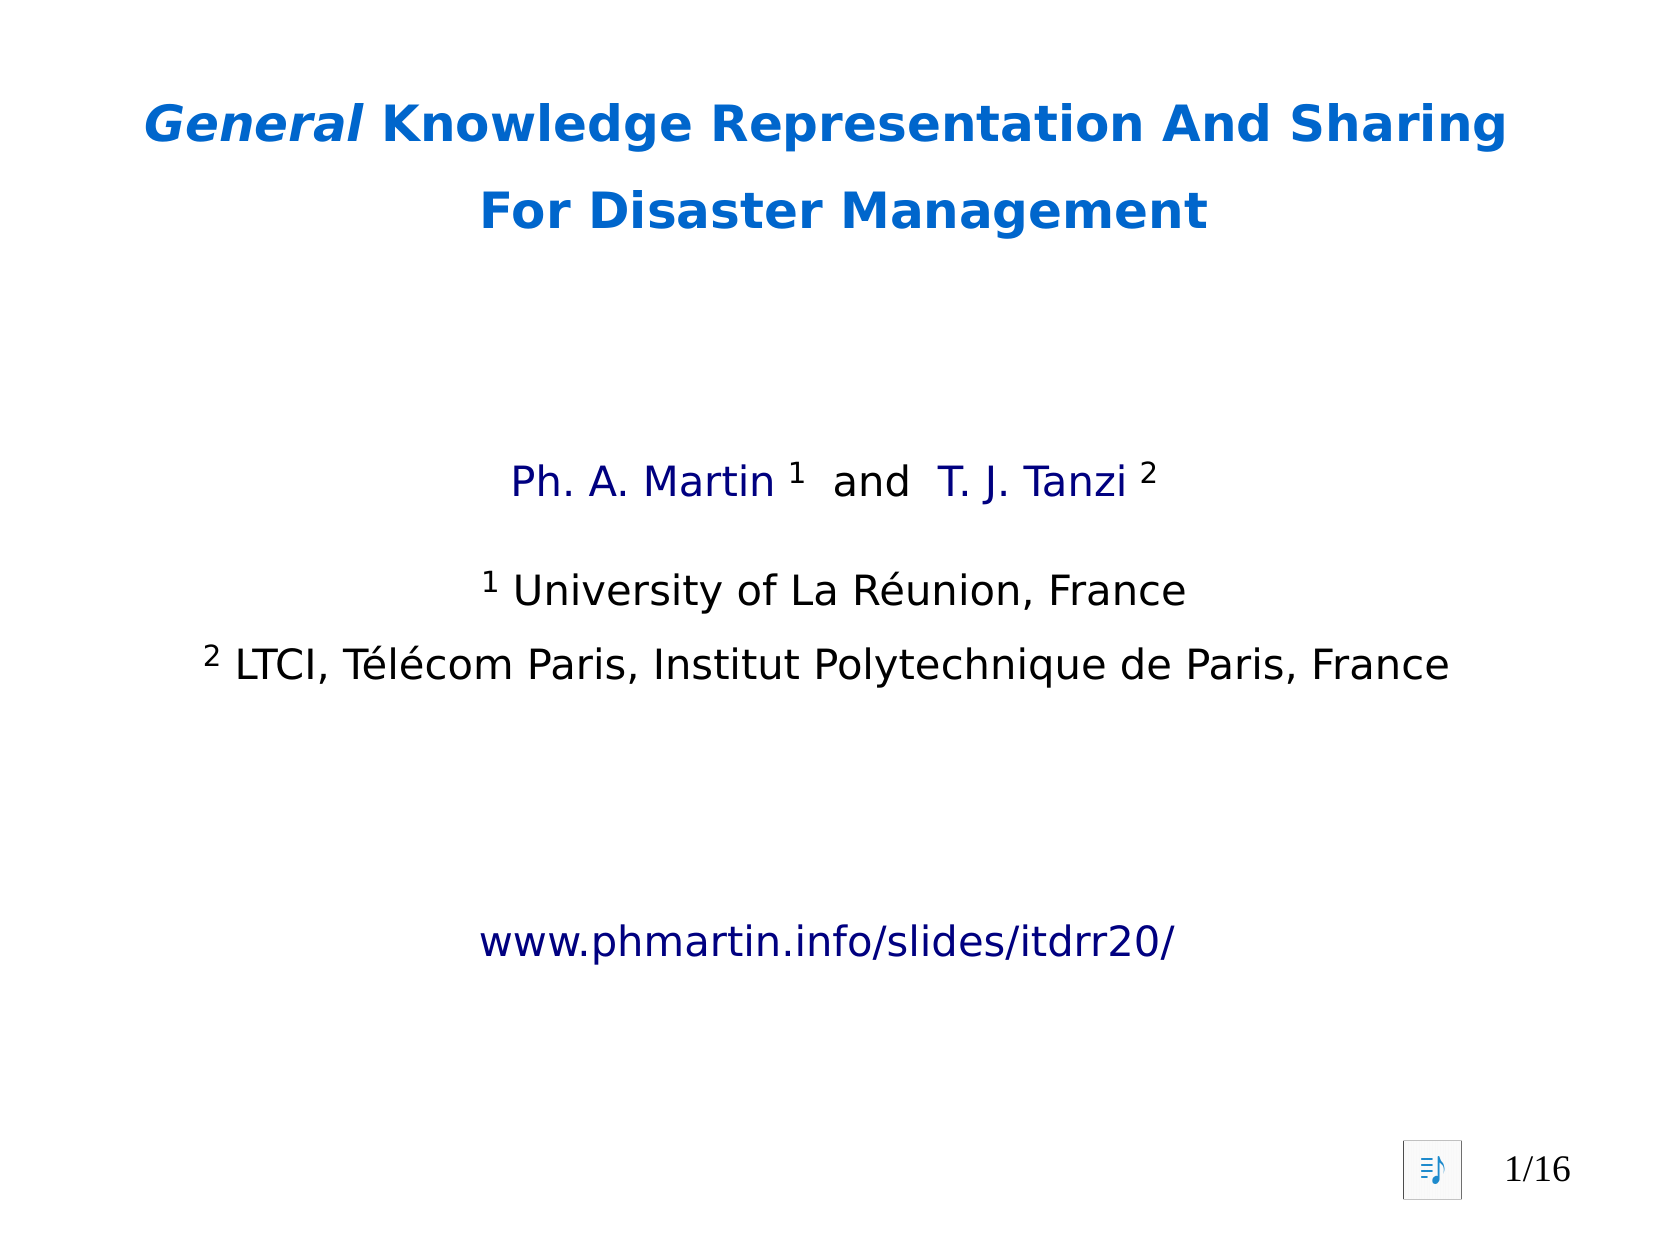

# General Knowledge Representation And Sharing For Disaster Management
Ph. A. Martin 1  and  T. J. Tanzi 2
1 University of La Réunion, France
2 LTCI, Télécom Paris, Institut Polytechnique de Paris, France
www.phmartin.info/slides/itdrr20/
1